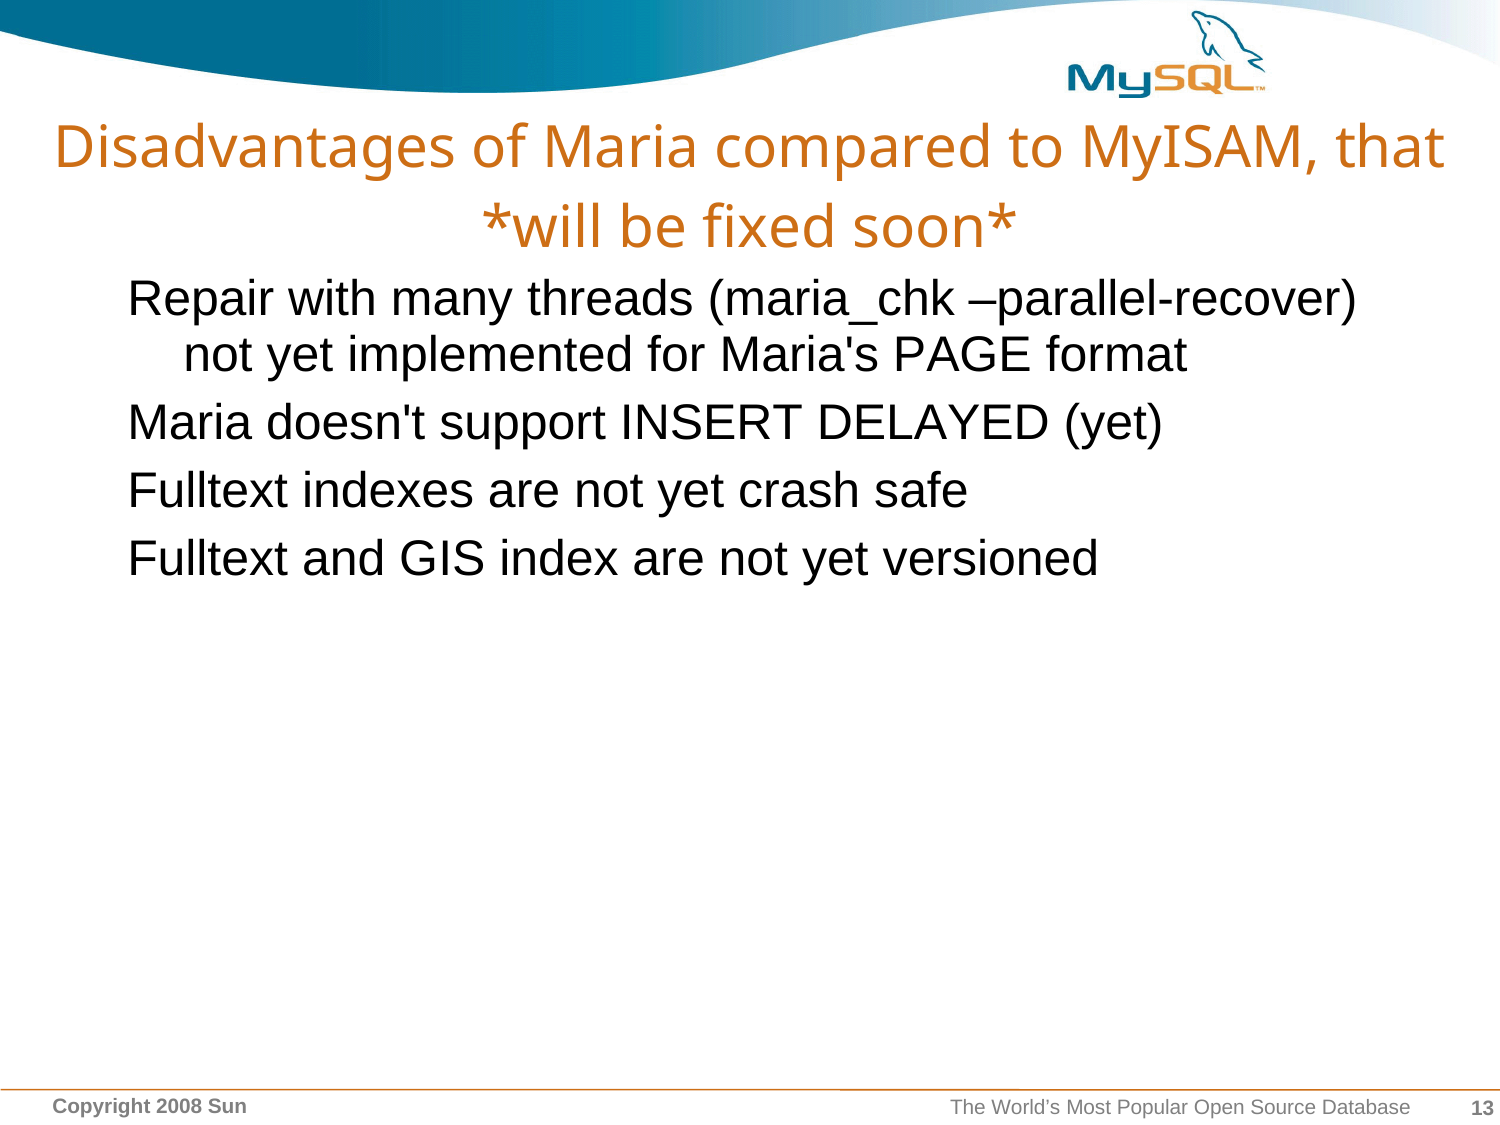

# Disadvantages of Maria compared to MyISAM, that *will be fixed soon*
Repair with many threads (maria_chk –parallel-recover) not yet implemented for Maria's PAGE format
Maria doesn't support INSERT DELAYED (yet)‏
Fulltext indexes are not yet crash safe
Fulltext and GIS index are not yet versioned